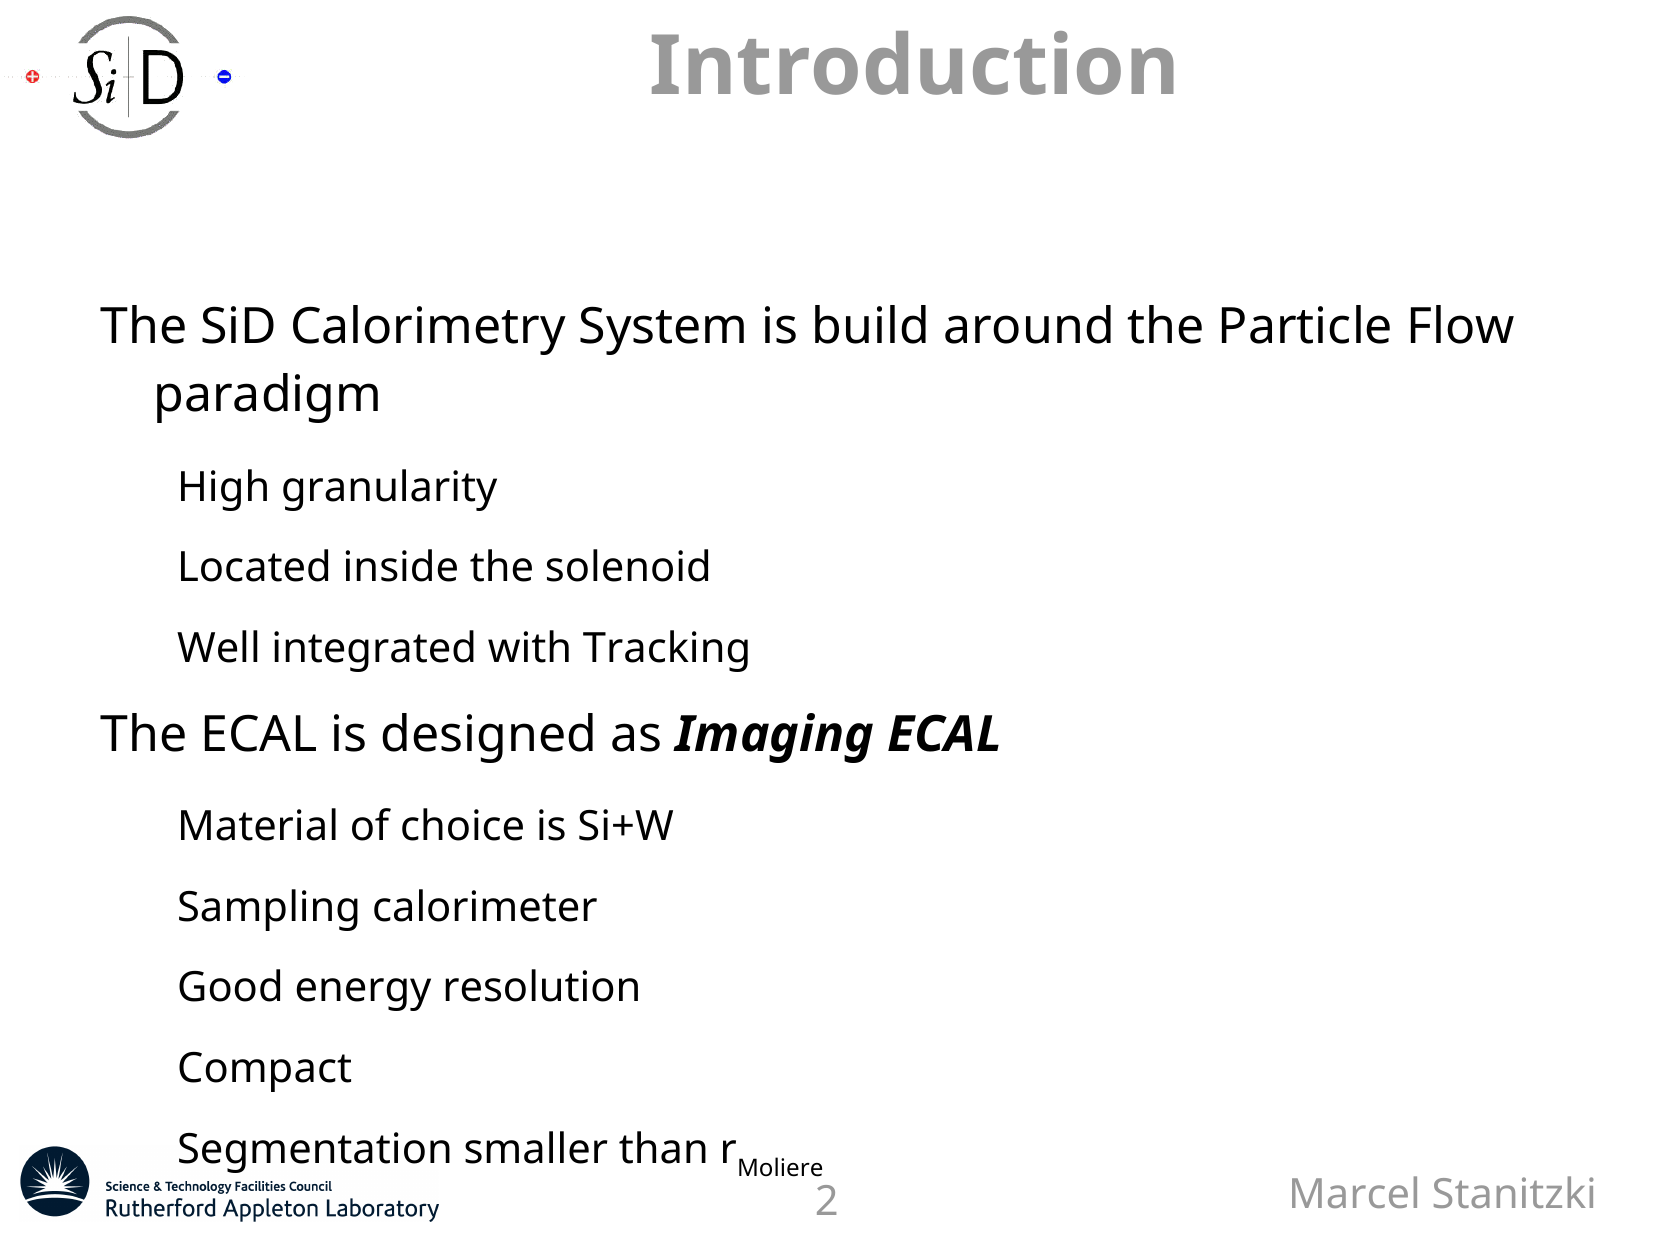

# Introduction
The SiD Calorimetry System is build around the Particle Flow paradigm
High granularity
Located inside the solenoid
Well integrated with Tracking
The ECAL is designed as Imaging ECAL
Material of choice is Si+W
Sampling calorimeter
Good energy resolution
Compact
Segmentation smaller than rMoliere